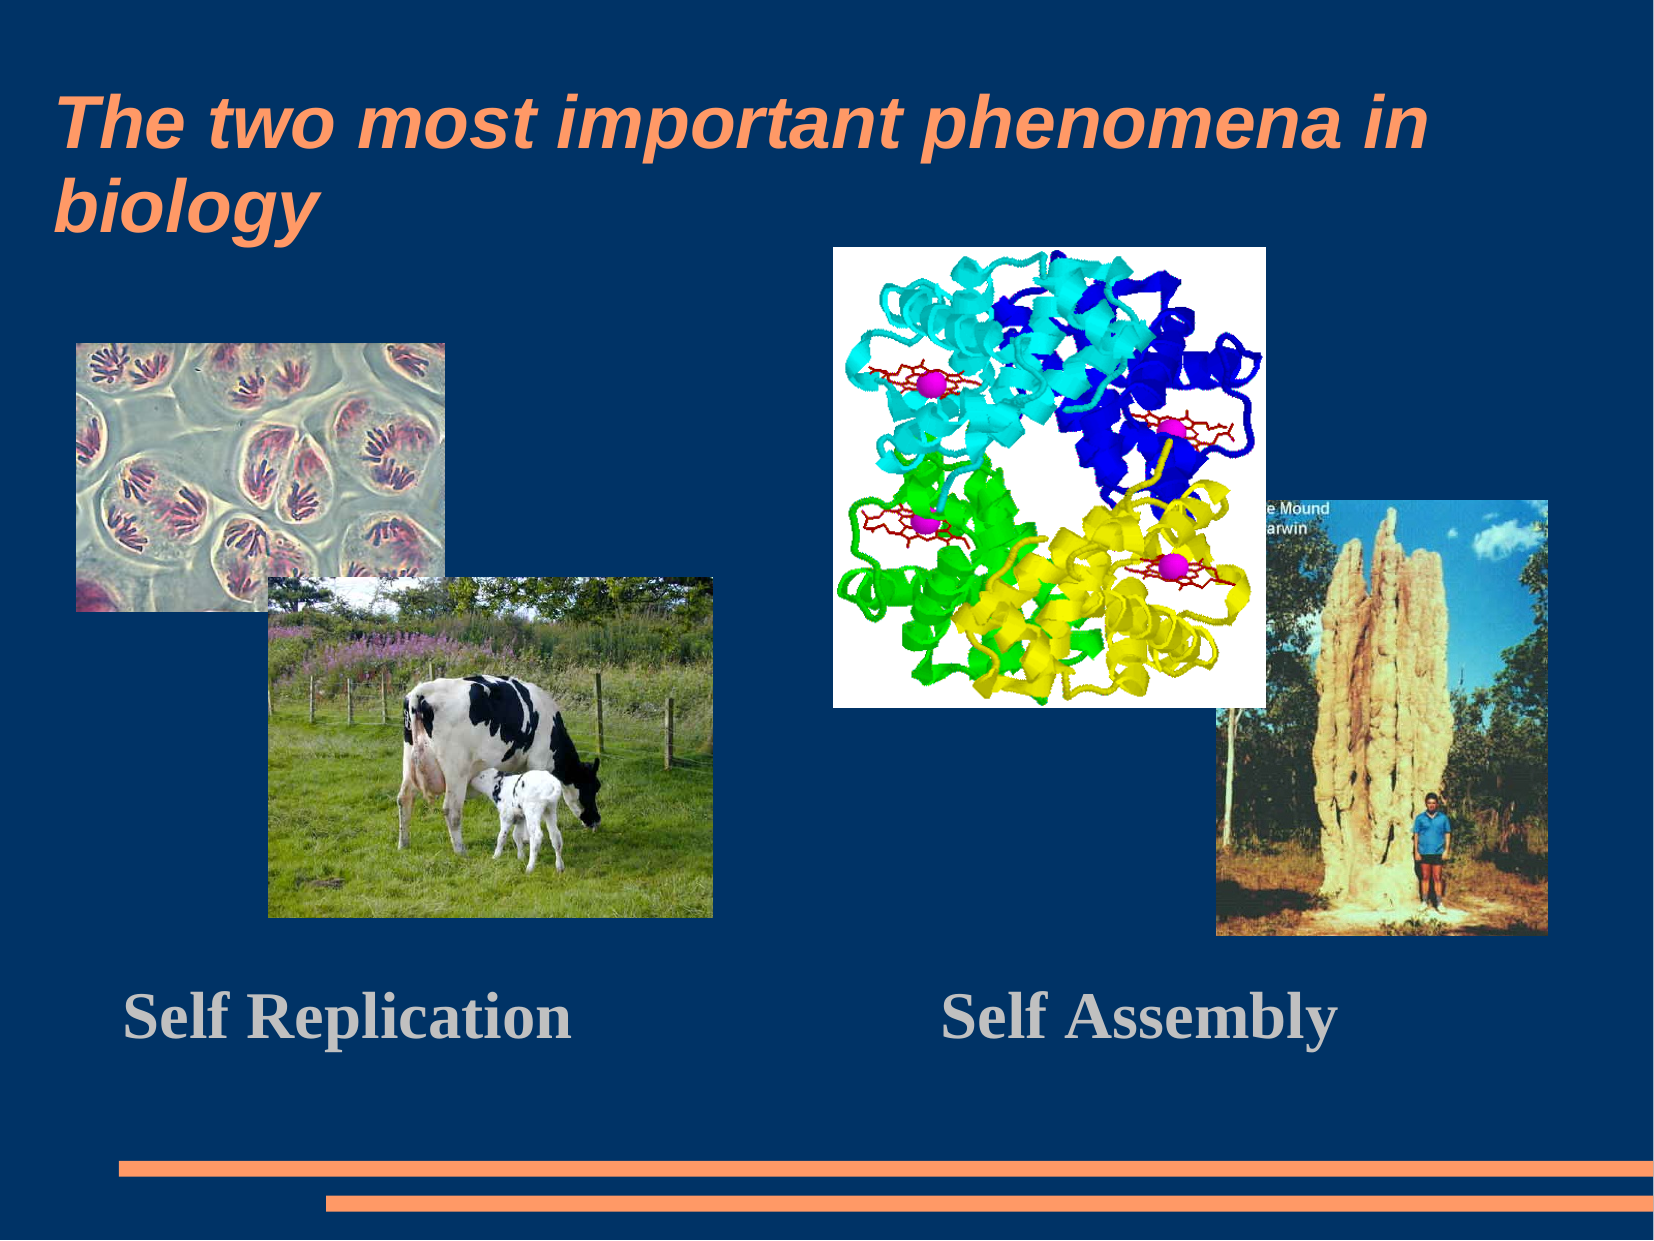

# The two most important phenomena in biology
Self Replication Self Assembly